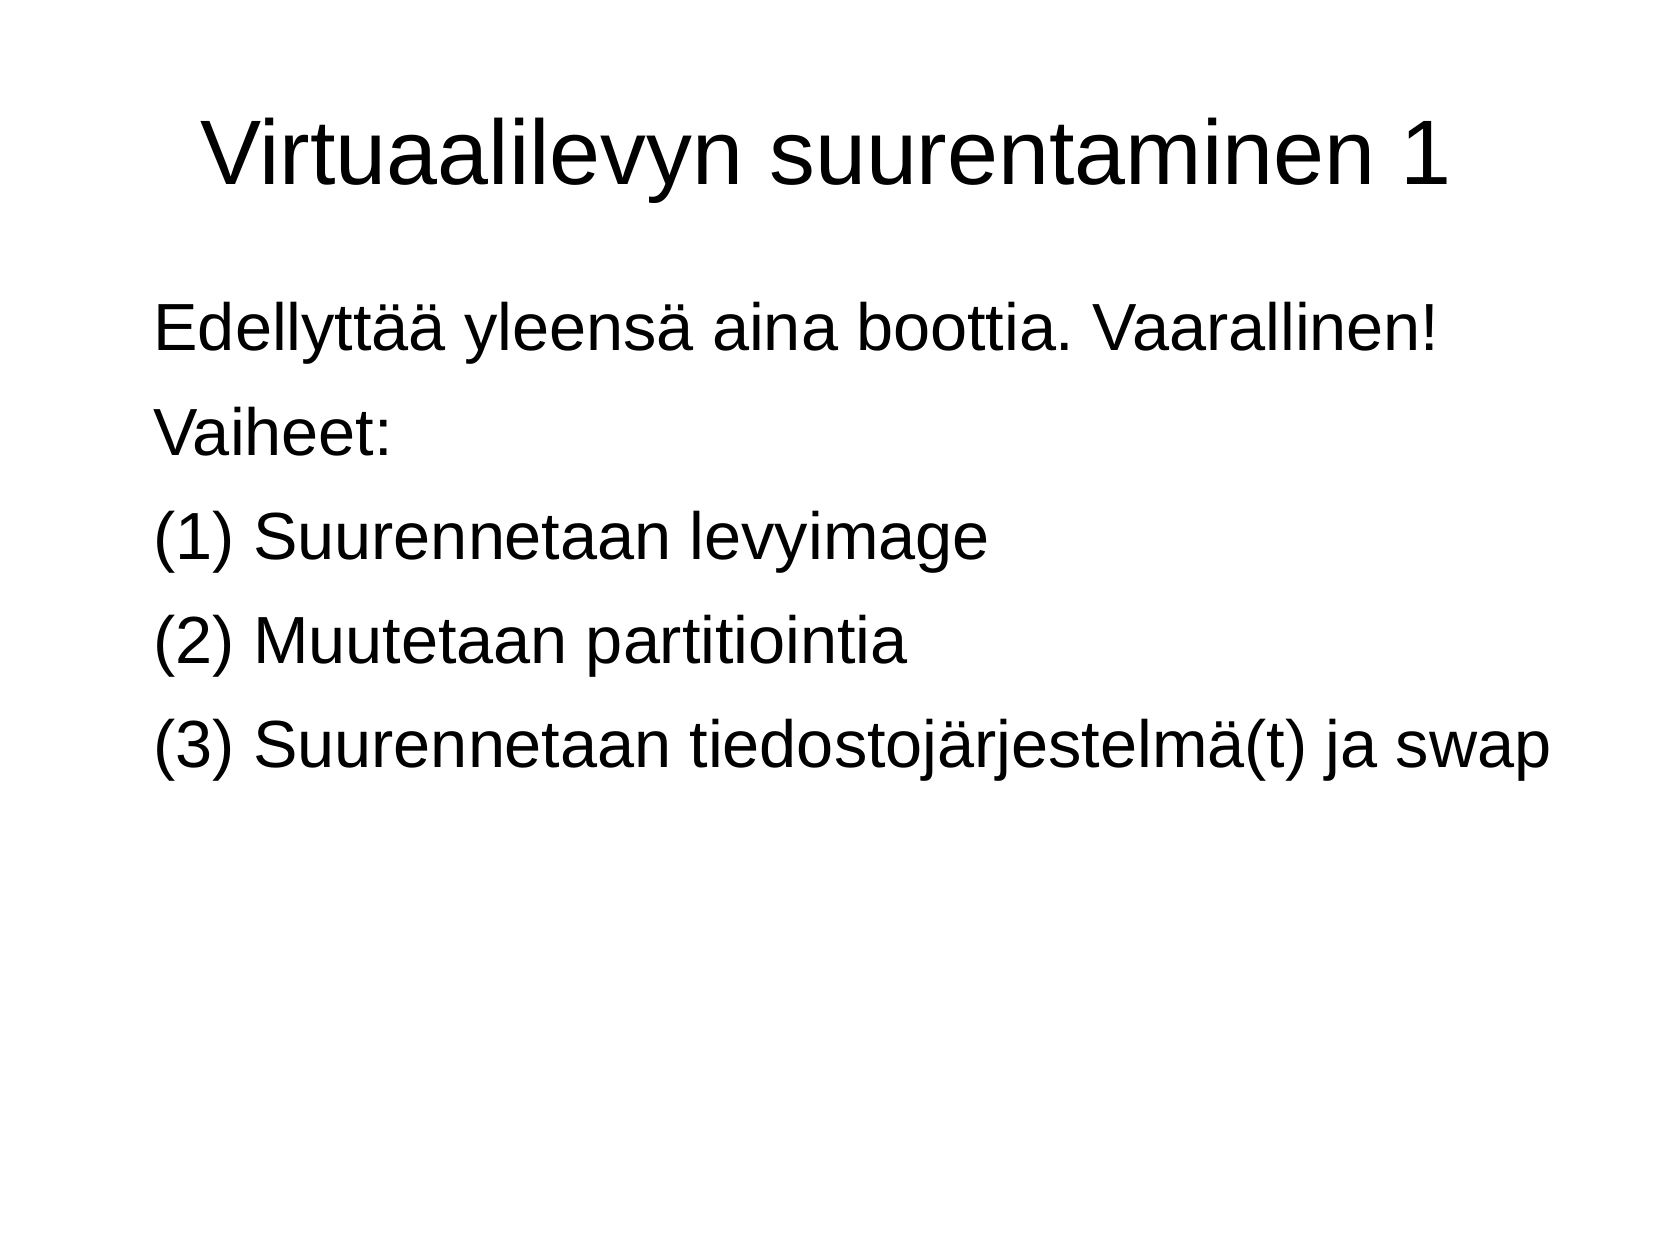

# Virtuaalilevyn suurentaminen 1
Edellyttää yleensä aina boottia. Vaarallinen!
Vaiheet:
(1) Suurennetaan levyimage
(2) Muutetaan partitiointia
(3) Suurennetaan tiedostojärjestelmä(t) ja swap